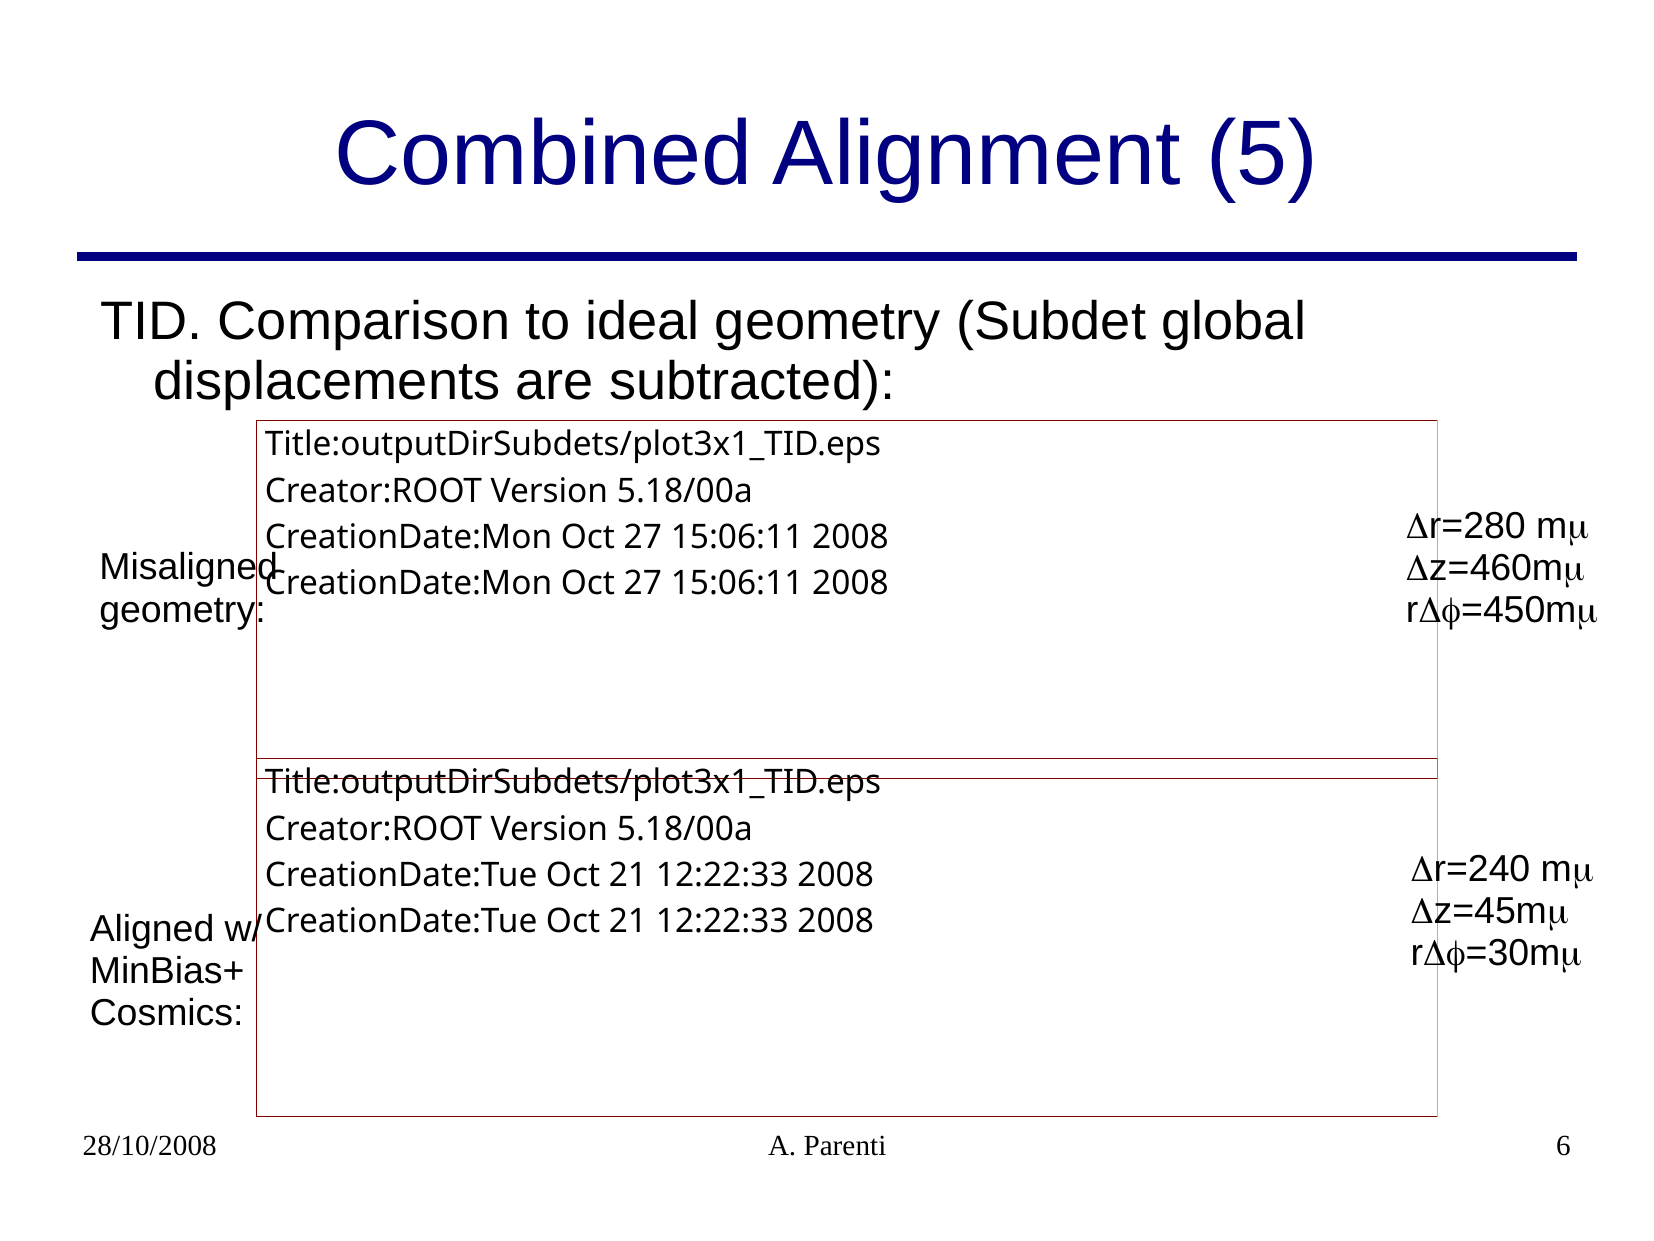

# Combined Alignment (5)
TID. Comparison to ideal geometry (Subdet global displacements are subtracted):
Dr=280 mm
Dz=460mm
rDf=450mm
Misaligned
geometry:
Dr=240 mm
Dz=45mm
rDf=30mm
Aligned w/
MinBias+
Cosmics:
6